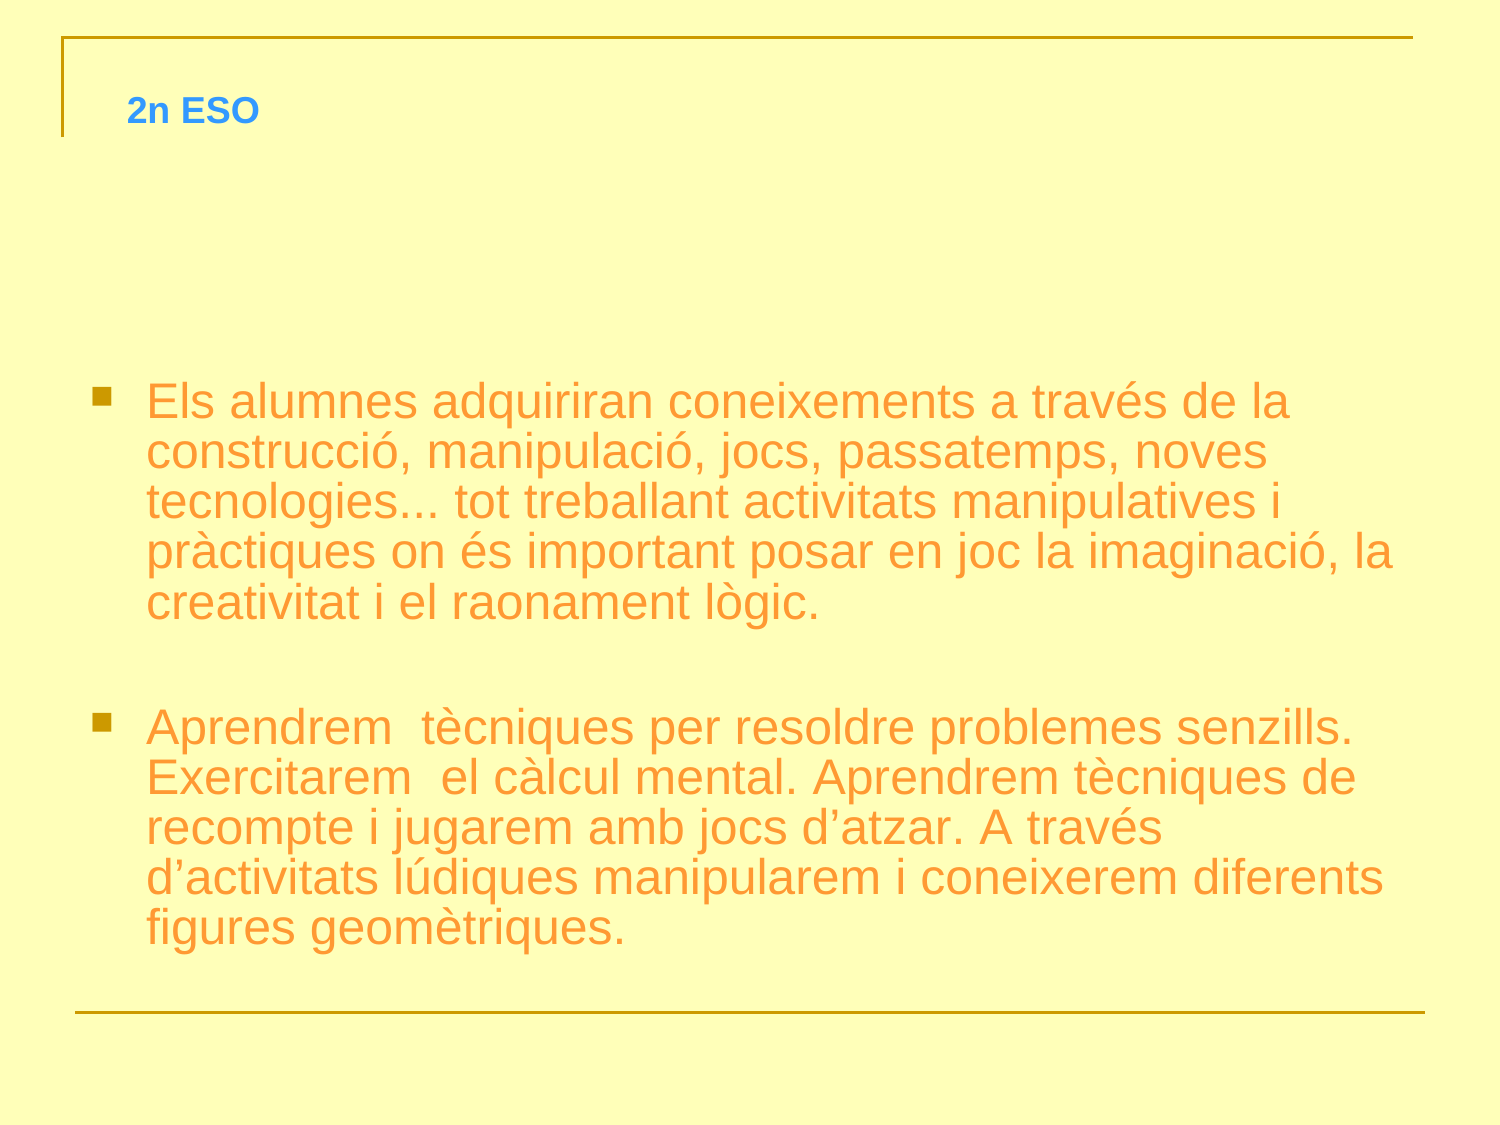

2n ESO
# Els alumnes adquiriran coneixements a través de la construcció, manipulació, jocs, passatemps, noves tecnologies... tot treballant activitats manipulatives i pràctiques on és important posar en joc la imaginació, la creativitat i el raonament lògic.
Aprendrem tècniques per resoldre problemes senzills. Exercitarem el càlcul mental. Aprendrem tècniques de recompte i jugarem amb jocs d’atzar. A través d’activitats lúdiques manipularem i coneixerem diferents figures geomètriques.